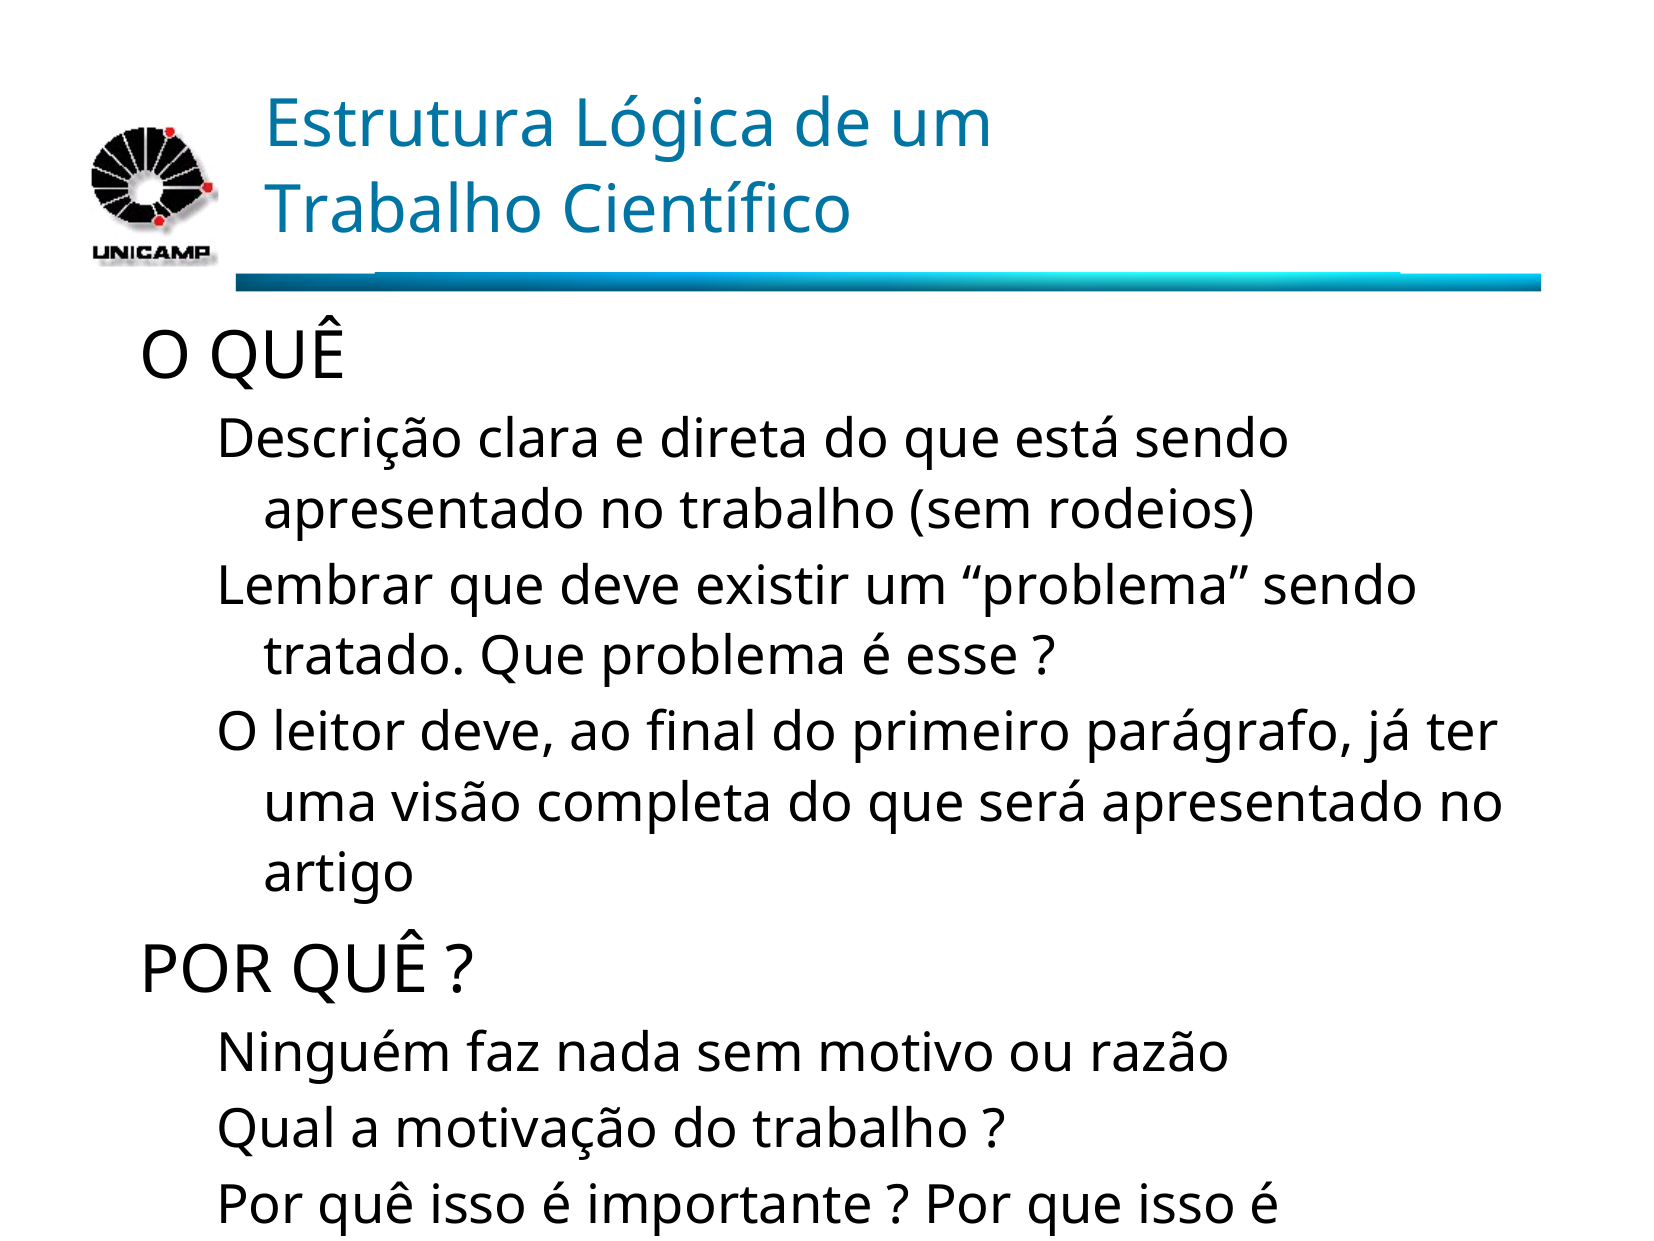

# Estrutura Lógica de um Trabalho Científico
O QUÊ
Descrição clara e direta do que está sendo apresentado no trabalho (sem rodeios)
Lembrar que deve existir um “problema” sendo tratado. Que problema é esse ?
O leitor deve, ao final do primeiro parágrafo, já ter uma visão completa do que será apresentado no artigo
POR QUÊ ?
Ninguém faz nada sem motivo ou razão
Qual a motivação do trabalho ?
Por quê isso é importante ? Por que isso é relevante ?